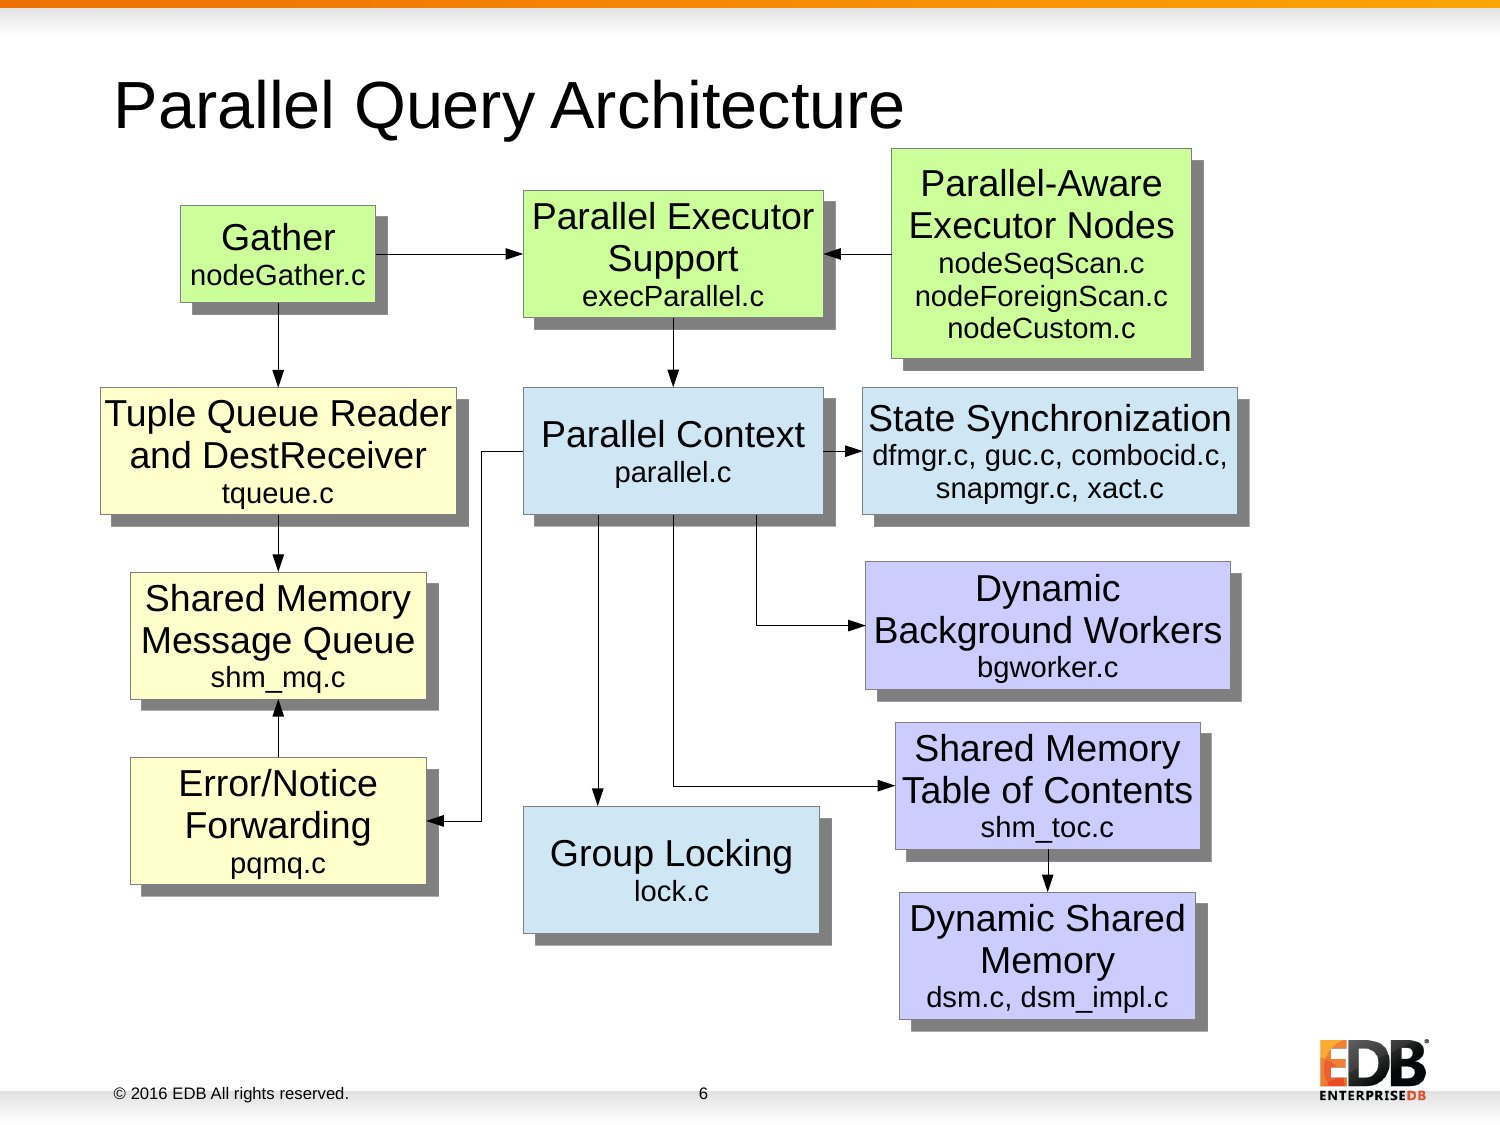

# Parallel Query Architecture
Parallel-Aware
Executor Nodes
nodeSeqScan.c
nodeForeignScan.c
nodeCustom.c
Parallel Executor
Support
execParallel.c
Gather
nodeGather.c
Parallel Context
parallel.c
Tuple Queue Reader
and DestReceiver
tqueue.c
State Synchronization
dfmgr.c, guc.c, combocid.c,
snapmgr.c, xact.c
Dynamic
Background Workers
bgworker.c
Shared Memory
Message Queue
shm_mq.c
Shared Memory
Table of Contents
shm_toc.c
Error/Notice
Forwarding
pqmq.c
Group Locking
lock.c
Dynamic Shared
Memory
dsm.c, dsm_impl.c